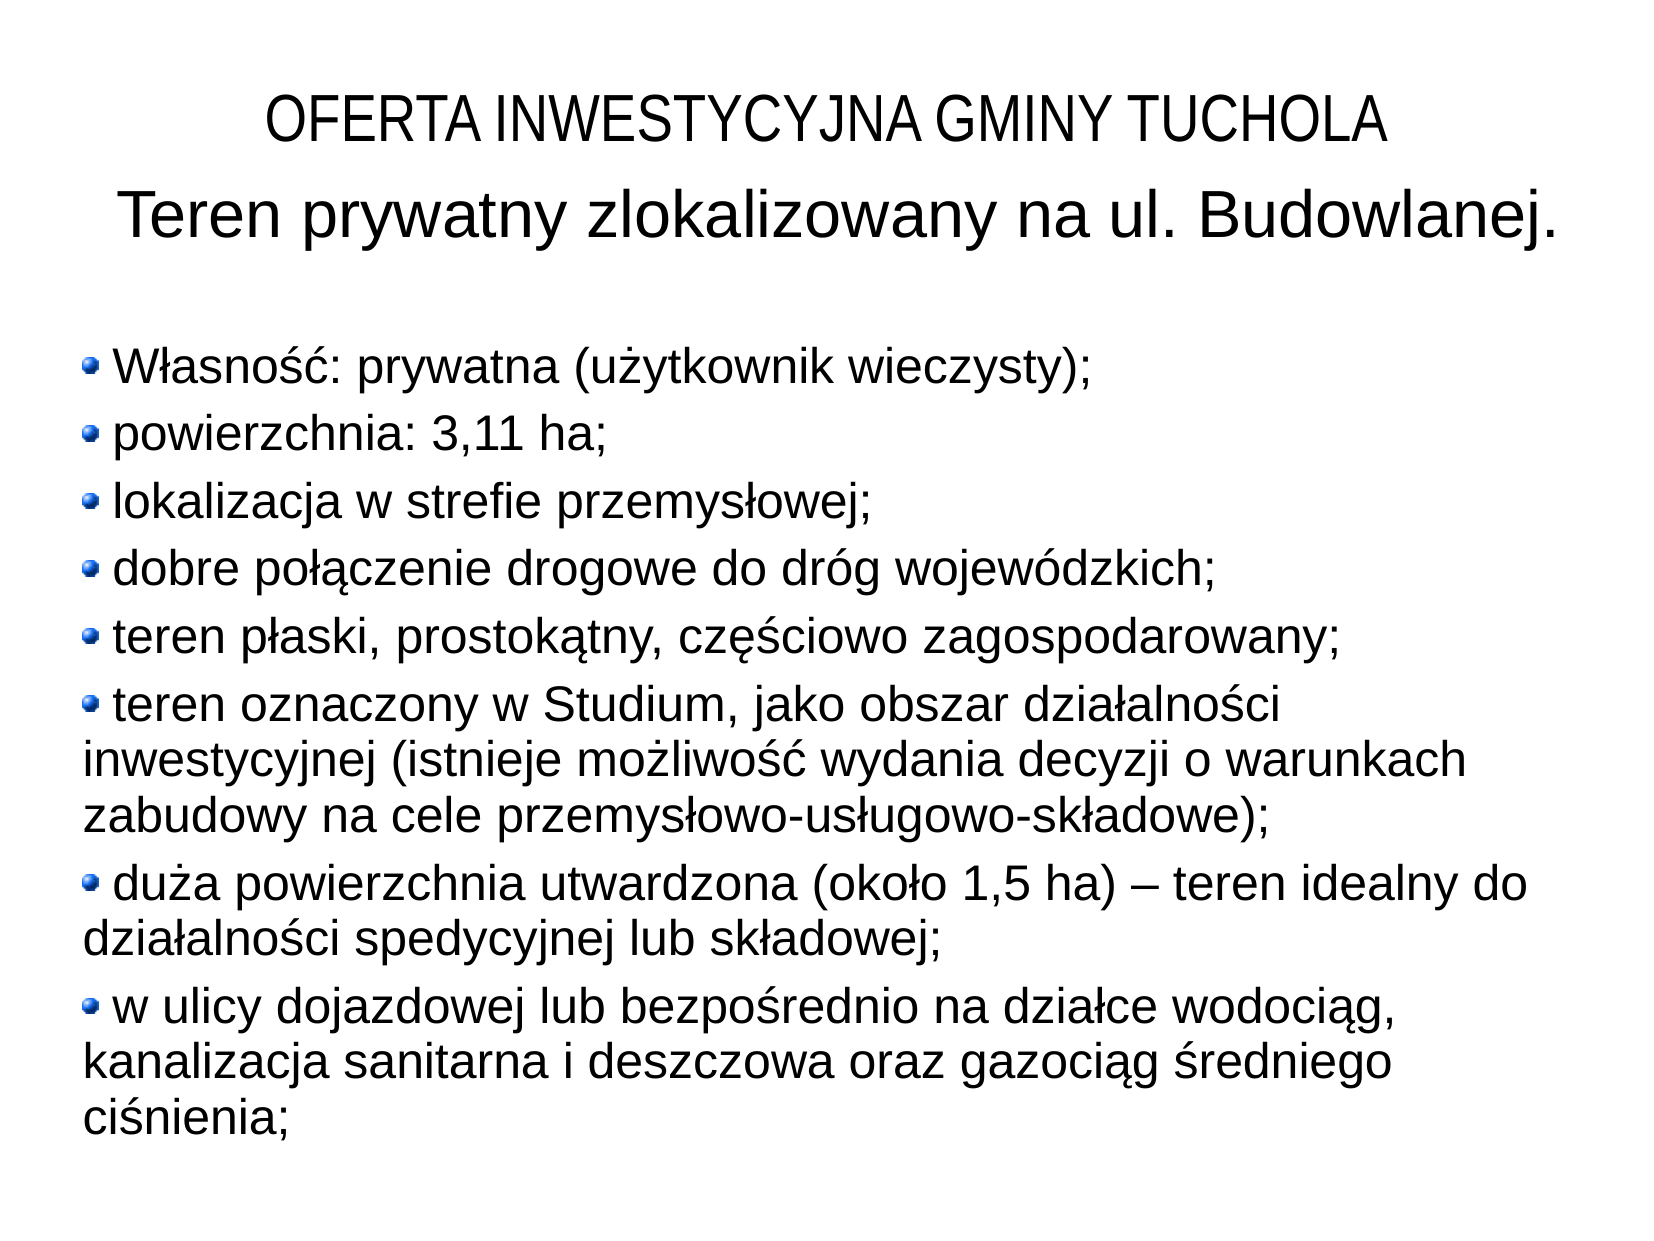

# OFERTA INWESTYCYJNA GMINY TUCHOLA
Teren prywatny zlokalizowany na ul. Budowlanej.
 Własność: prywatna (użytkownik wieczysty);
 powierzchnia: 3,11 ha;
 lokalizacja w strefie przemysłowej;
 dobre połączenie drogowe do dróg wojewódzkich;
 teren płaski, prostokątny, częściowo zagospodarowany;
 teren oznaczony w Studium, jako obszar działalności inwestycyjnej (istnieje możliwość wydania decyzji o warunkach zabudowy na cele przemysłowo-usługowo-składowe);
 duża powierzchnia utwardzona (około 1,5 ha) – teren idealny do działalności spedycyjnej lub składowej;
 w ulicy dojazdowej lub bezpośrednio na działce wodociąg, kanalizacja sanitarna i deszczowa oraz gazociąg średniego ciśnienia;